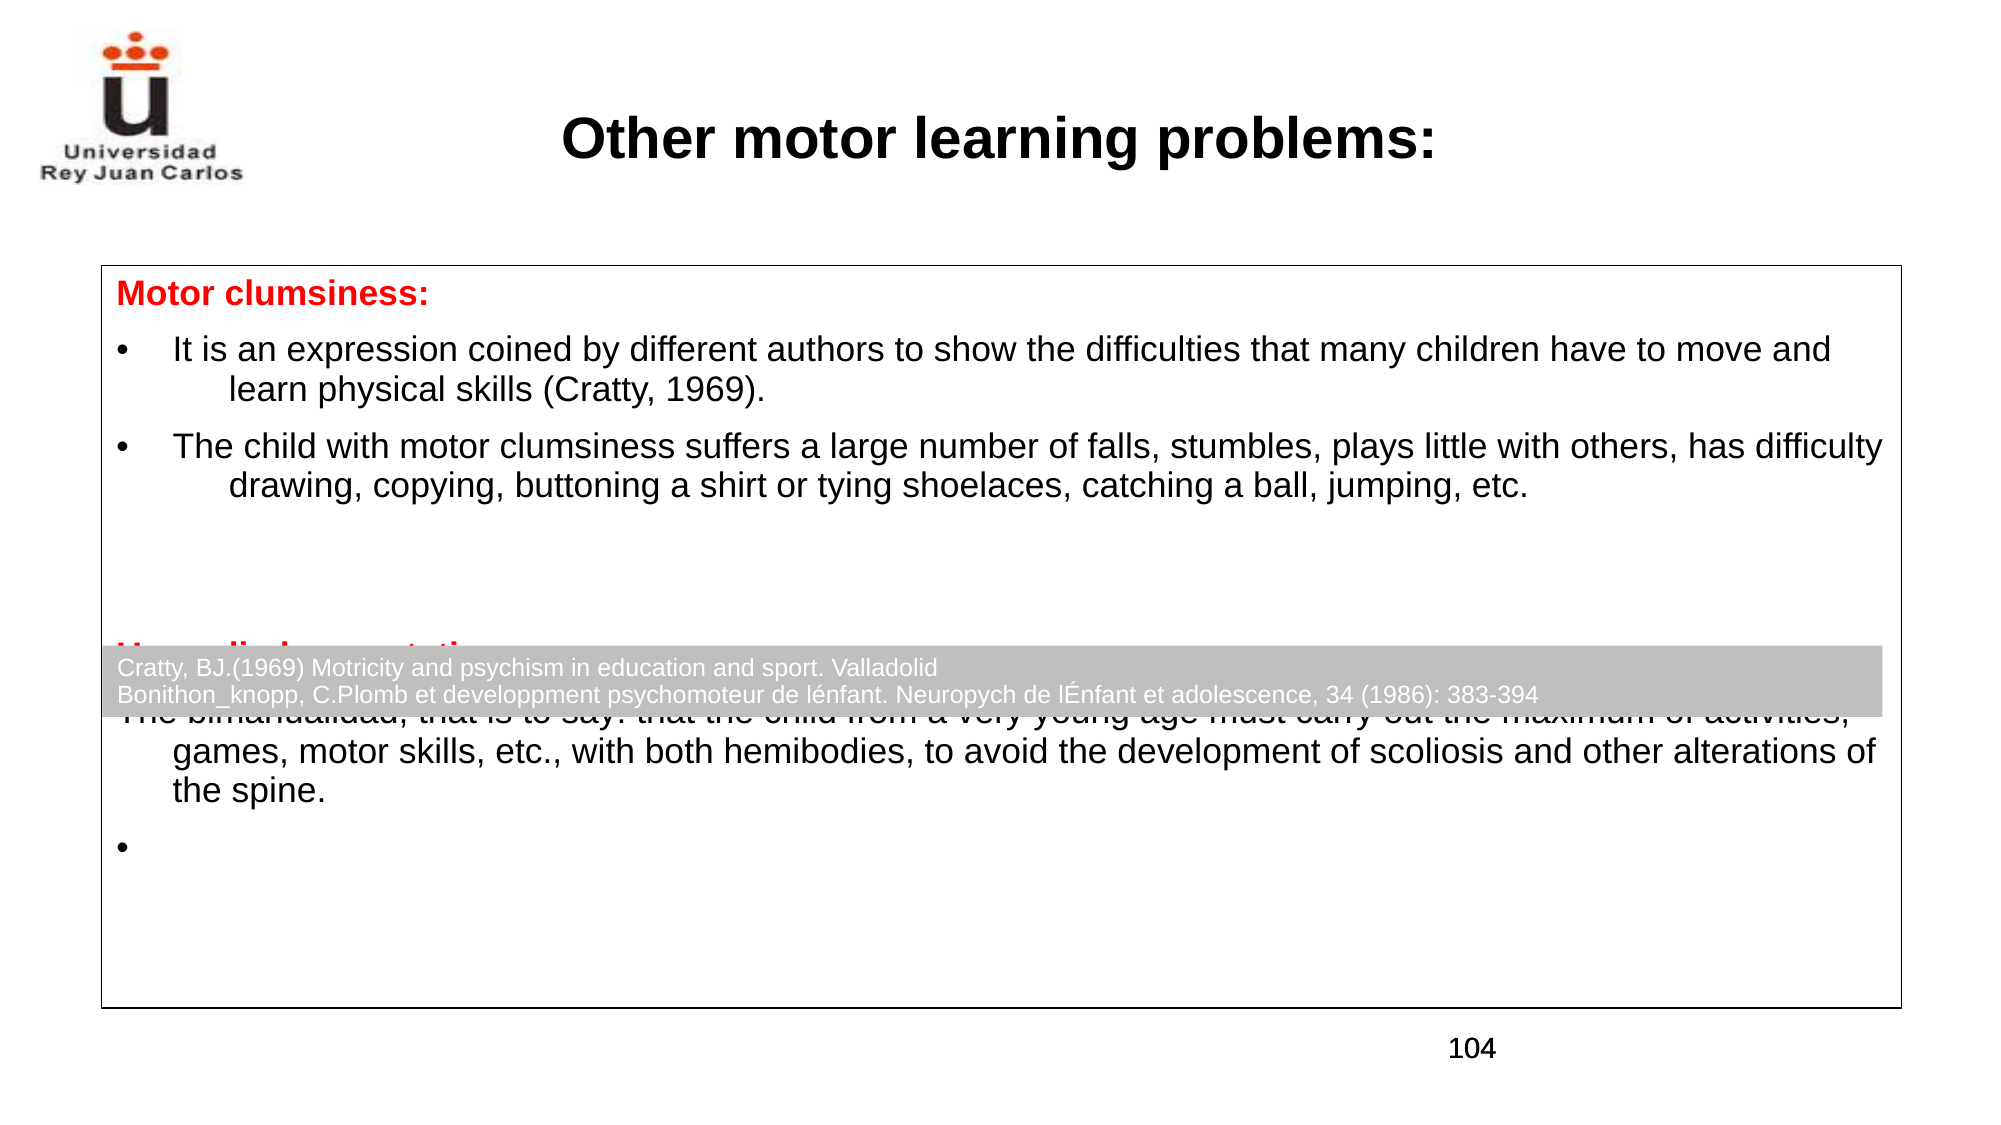

Other motor learning problems:
Motor clumsiness:
It is an expression coined by different authors to show the difficulties that many children have to move and learn physical skills (Cratty, 1969).
The child with motor clumsiness suffers a large number of falls, stumbles, plays little with others, has difficulty drawing, copying, buttoning a shirt or tying shoelaces, catching a ball, jumping, etc.
Upper limb amputation:
The bimanualidad, that is to say: that the child from a very young age must carry out the maximum of activities, games, motor skills, etc., with both hemibodies, to avoid the development of scoliosis and other alterations of the spine.
Cratty, BJ.(1969) Motricity and psychism in education and sport. Valladolid
Bonithon_knopp, C.Plomb et developpment psychomoteur de lénfant. Neuropych de lÉnfant et adolescence, 34 (1986): 383-394